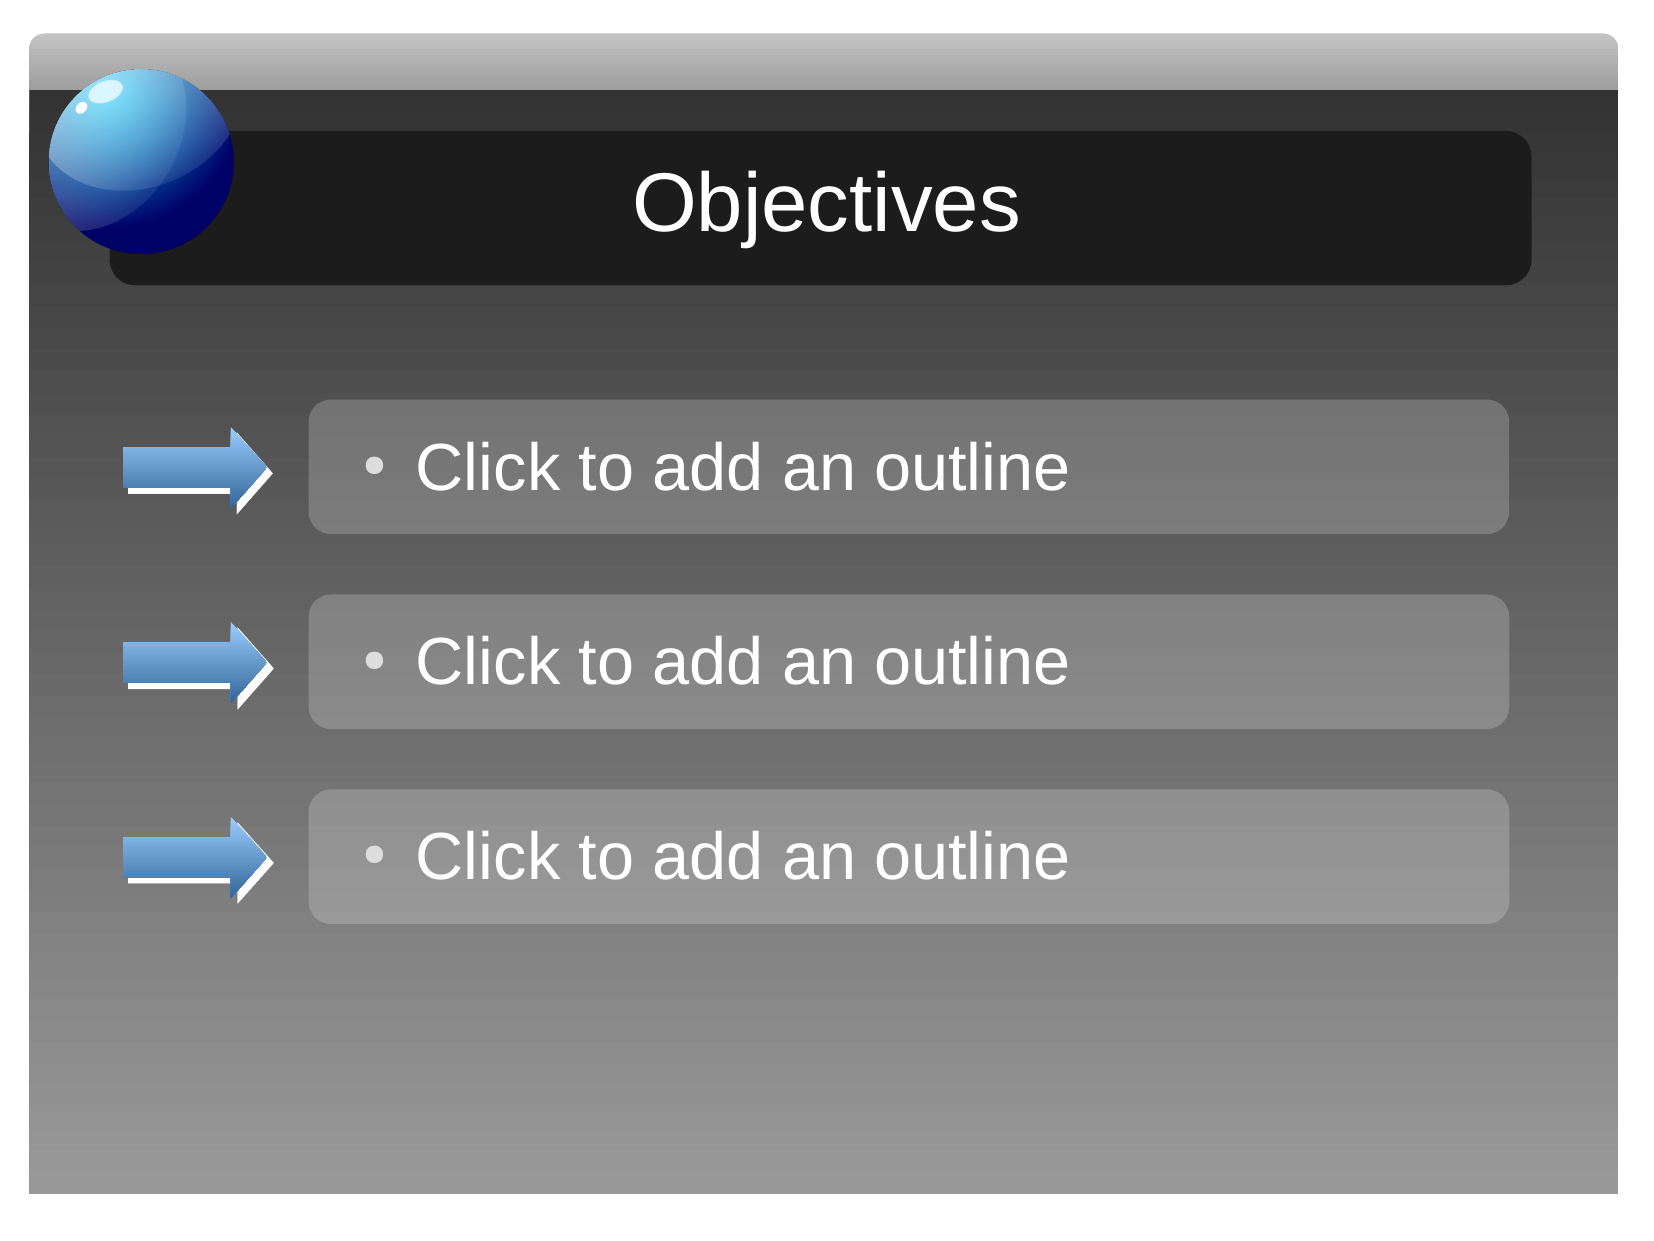

# Objectives
Click to add an outline
Click to add an outline
Click to add an outline